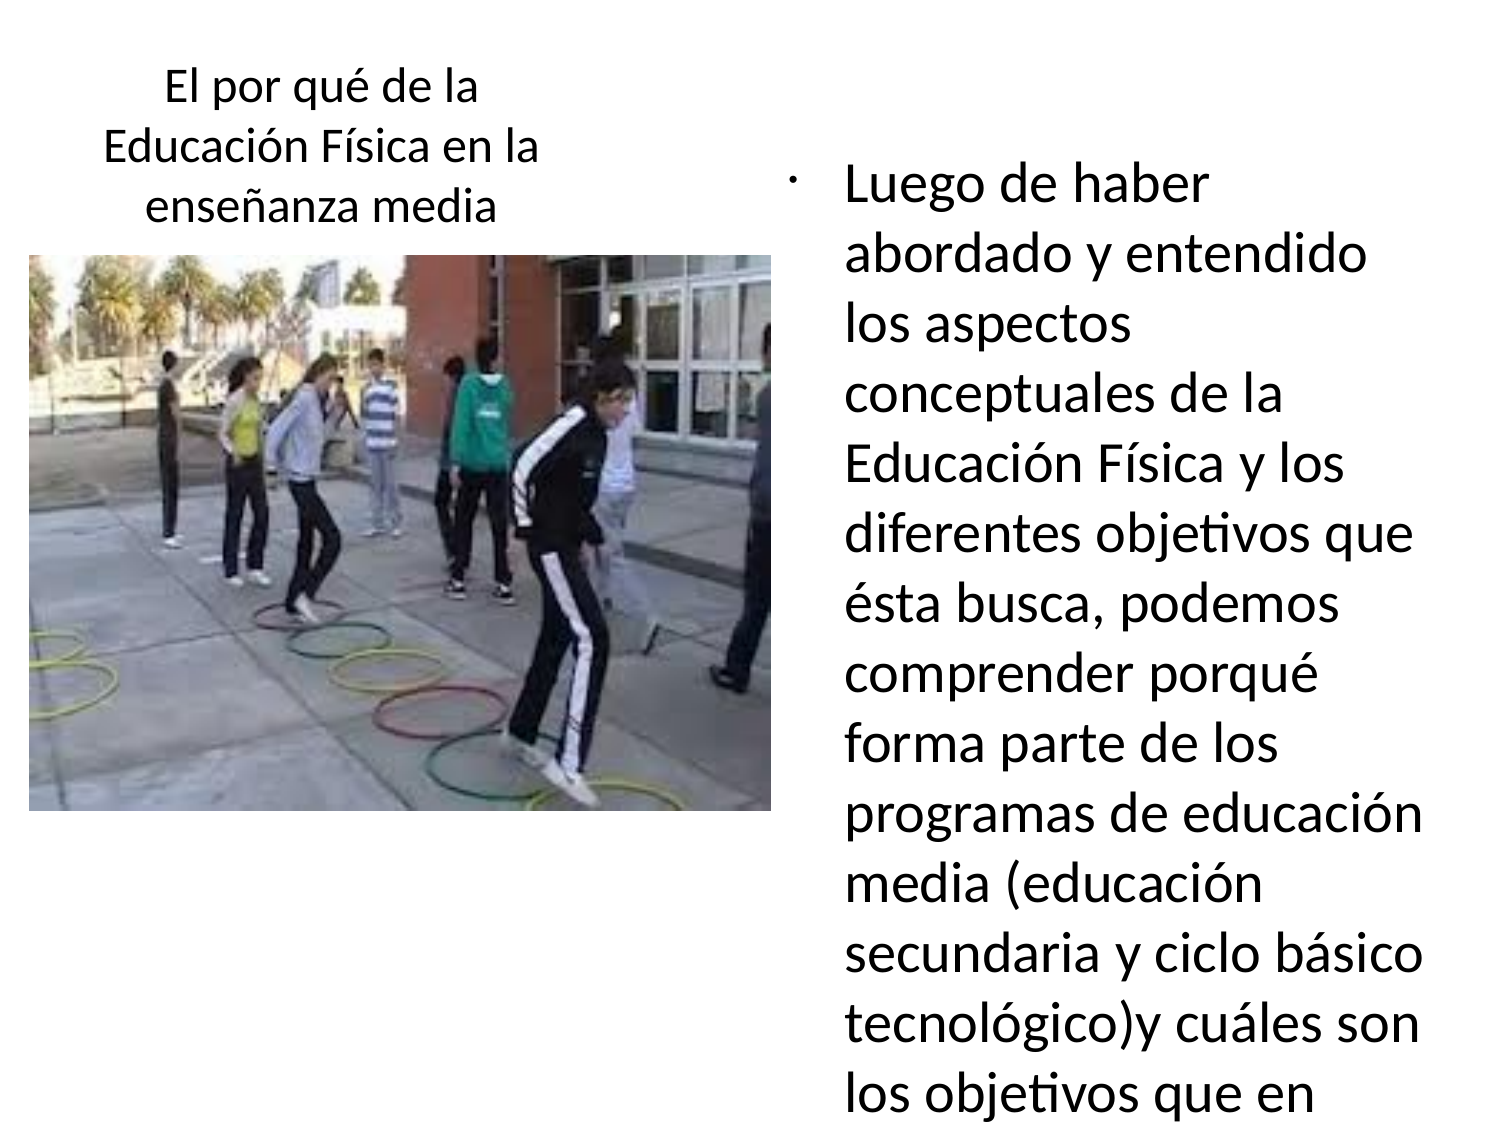

# El por qué de la Educación Física en la enseñanza media
Luego de haber abordado y entendido los aspectos conceptuales de la Educación Física y los diferentes objetivos que ésta busca, podemos comprender porqué forma parte de los programas de educación media (educación secundaria y ciclo básico tecnológico)y cuáles son los objetivos que en estos niveles la Educación Física persigue…